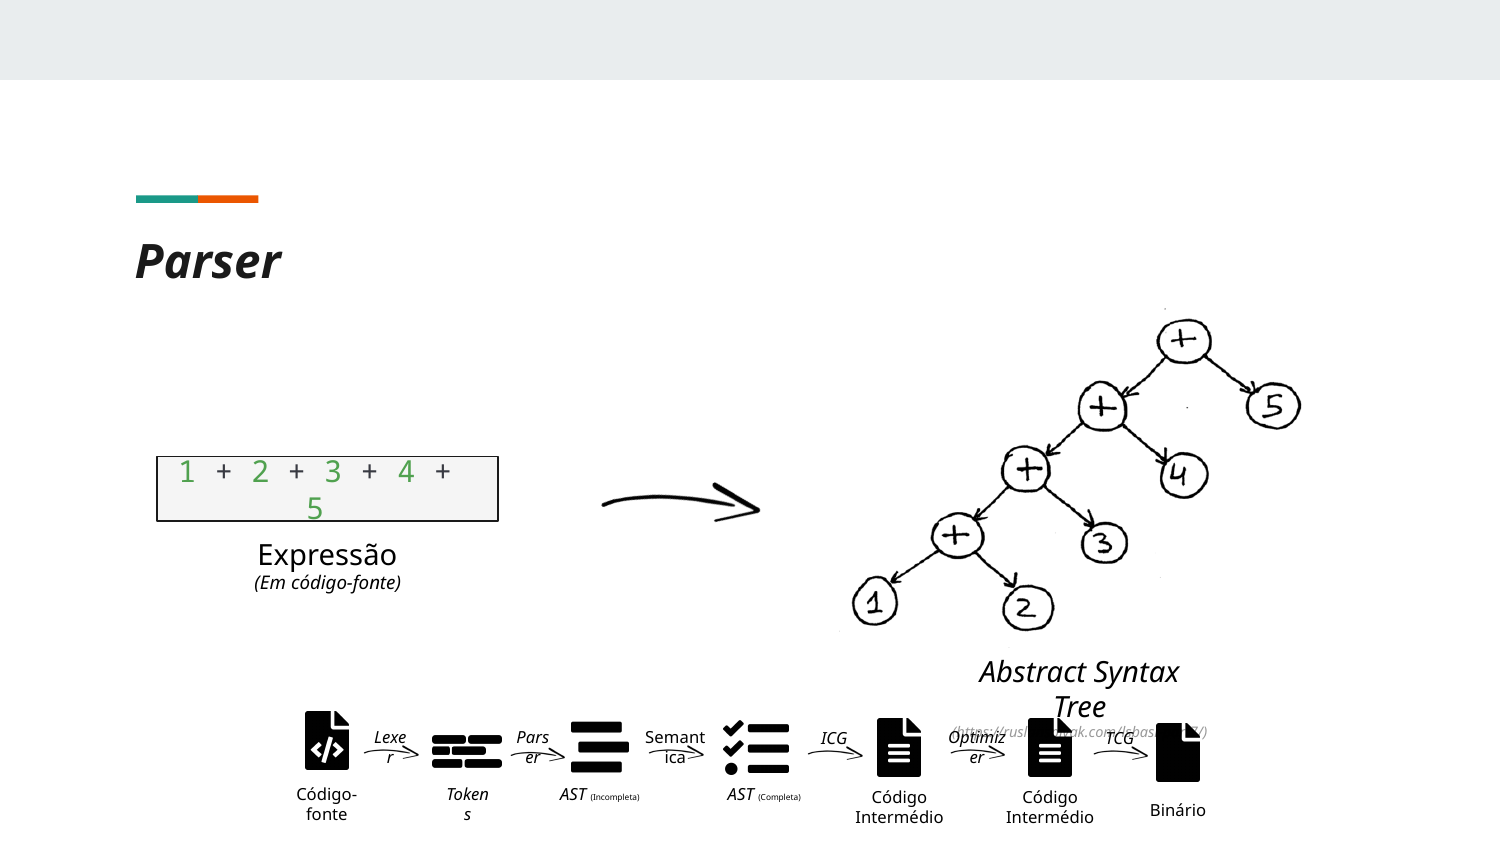

# Parser
1 + 2 + 3 + 4 + 5
Expressão
(Em código-fonte)
Abstract Syntax Tree
(https://ruslanspivak.com/lsbasi-part7/)
Código-fonte
Lexer
Tokens
Parser
Semantica
Optimizer
ICG
TCG
AST (Completa)
AST (Incompleta)
Código Intermédio
Código Intermédio
Binário